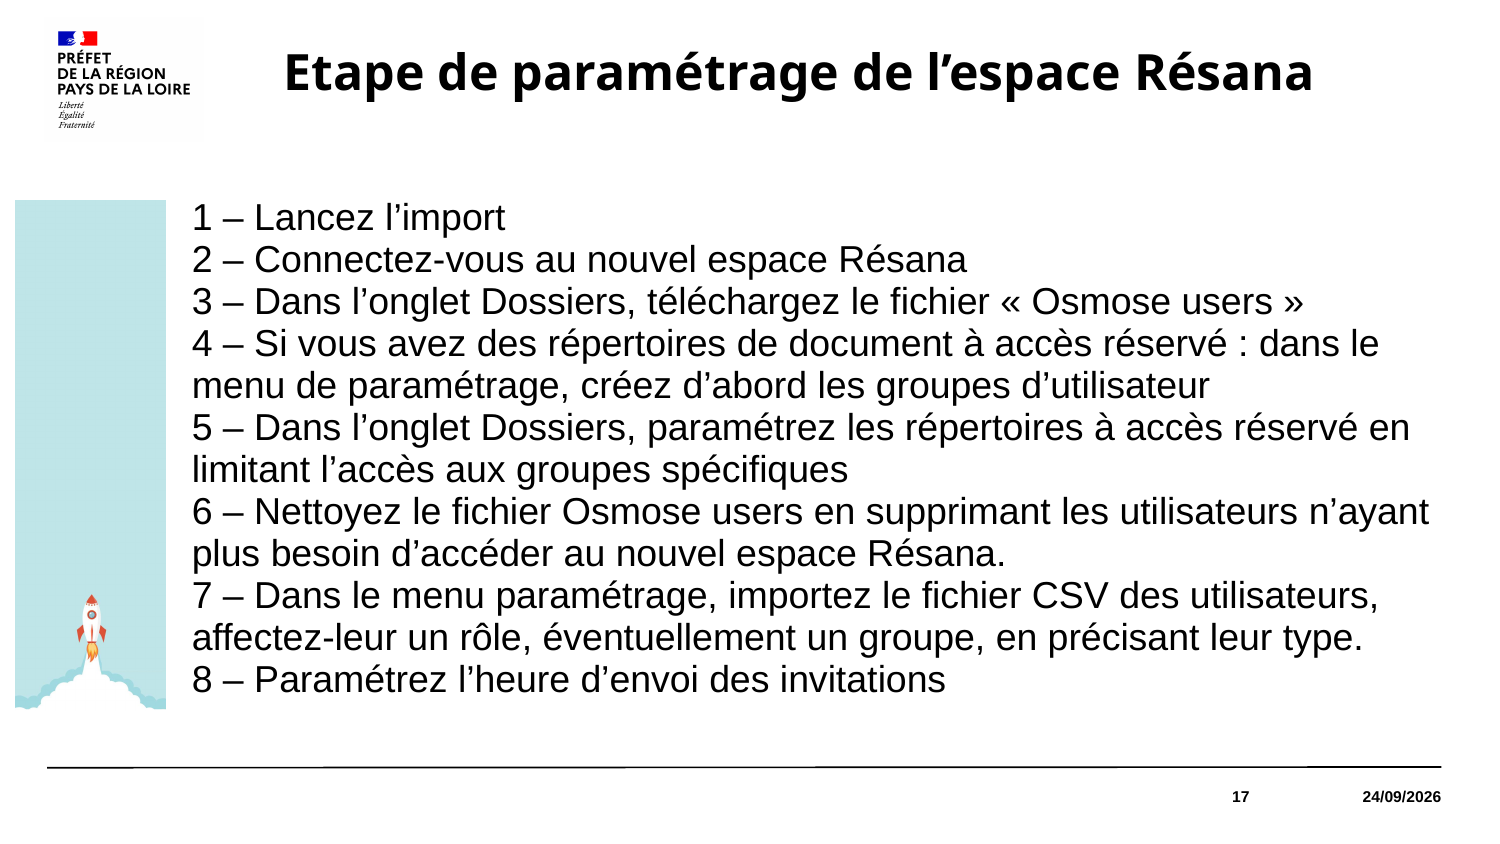

# Etape de paramétrage de l’espace Résana
1 – Lancez l’import
2 – Connectez-vous au nouvel espace Résana
3 – Dans l’onglet Dossiers, téléchargez le fichier « Osmose users »
4 – Si vous avez des répertoires de document à accès réservé : dans le menu de paramétrage, créez d’abord les groupes d’utilisateur
5 – Dans l’onglet Dossiers, paramétrez les répertoires à accès réservé en limitant l’accès aux groupes spécifiques
6 – Nettoyez le fichier Osmose users en supprimant les utilisateurs n’ayant plus besoin d’accéder au nouvel espace Résana.
7 – Dans le menu paramétrage, importez le fichier CSV des utilisateurs, affectez-leur un rôle, éventuellement un groupe, en précisant leur type.
8 – Paramétrez l’heure d’envoi des invitations